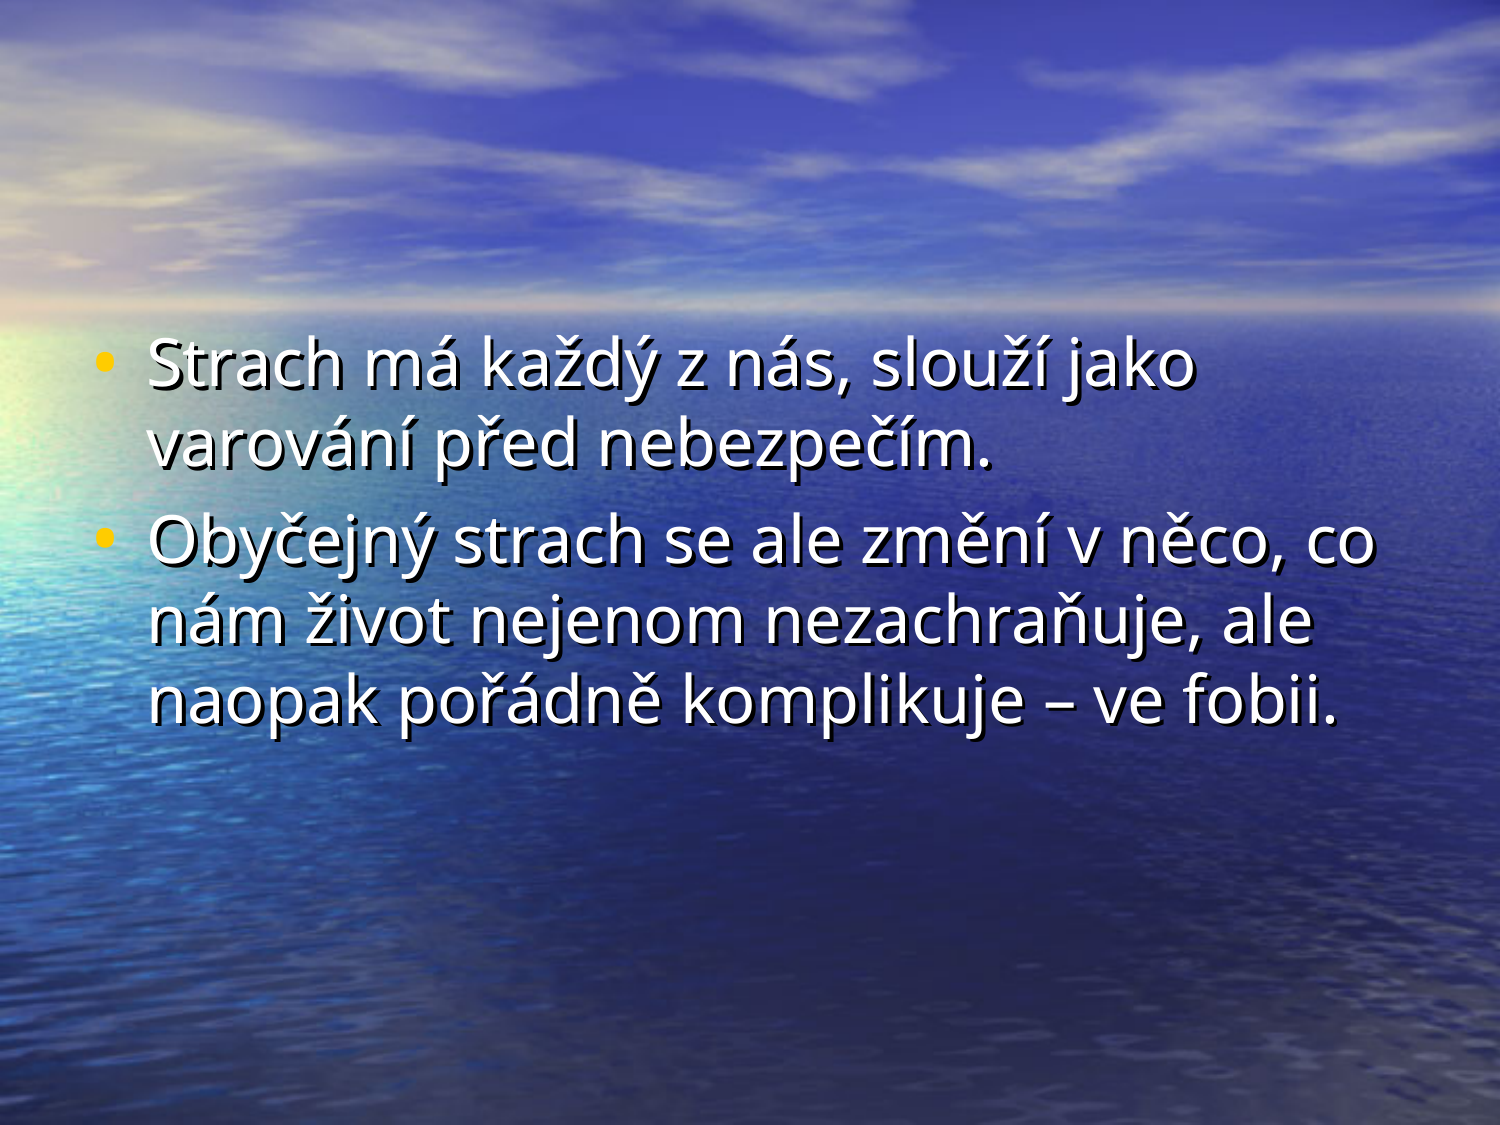

# Strach má každý z nás, slouží jako varování před nebezpečím.
Obyčejný strach se ale změní v něco, co nám život nejenom nezachraňuje, ale naopak pořádně komplikuje – ve fobii.